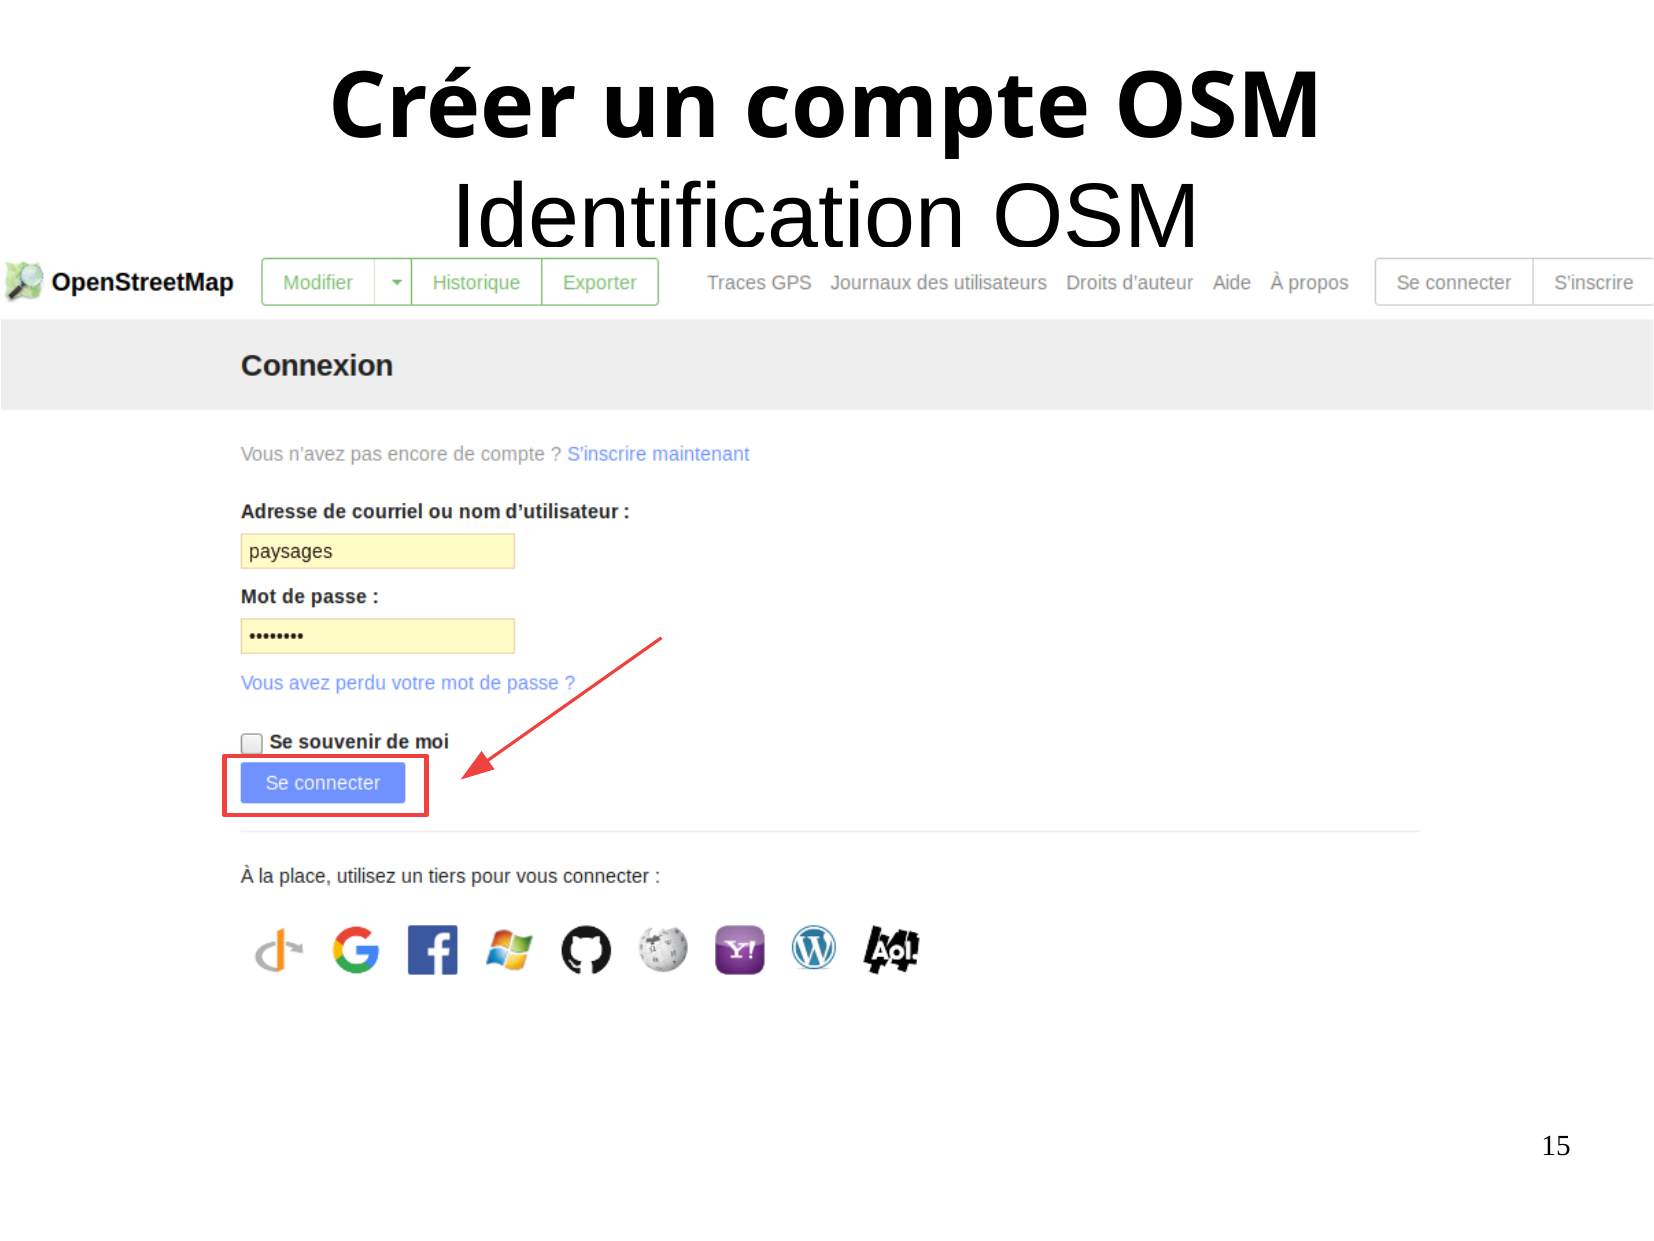

# Créer un compte OSM Identification OSM
15